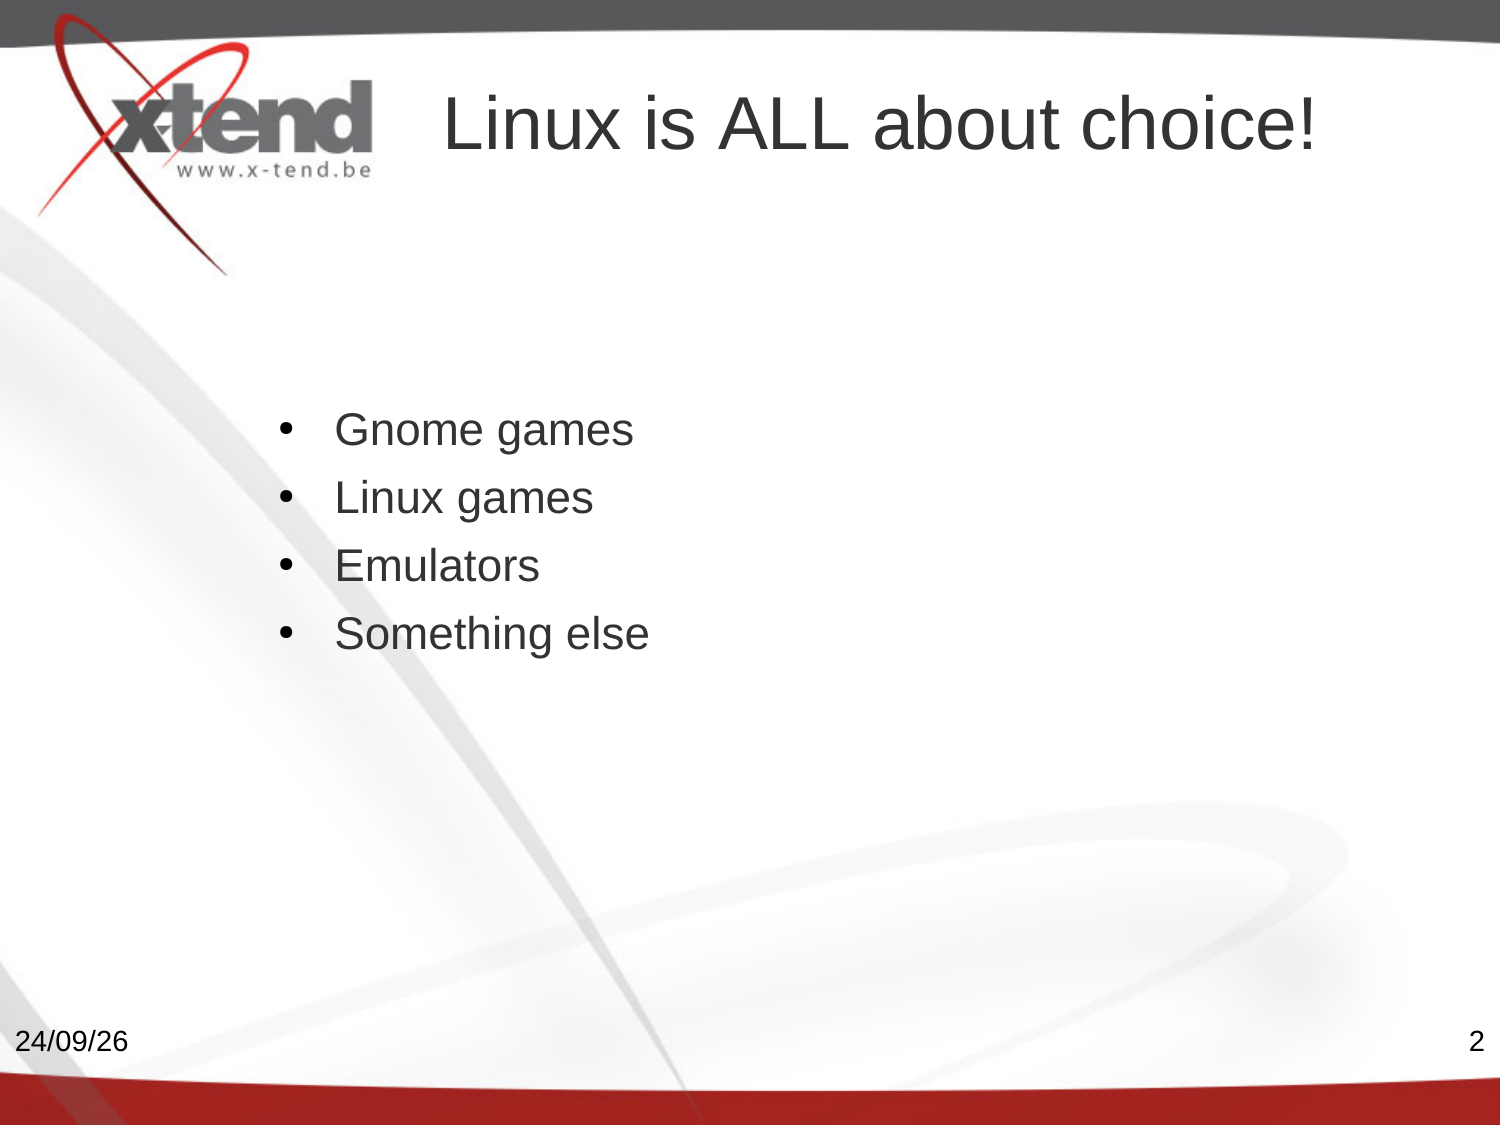

# Linux is ALL about choice!
Gnome games
Linux games
Emulators
Something else
2